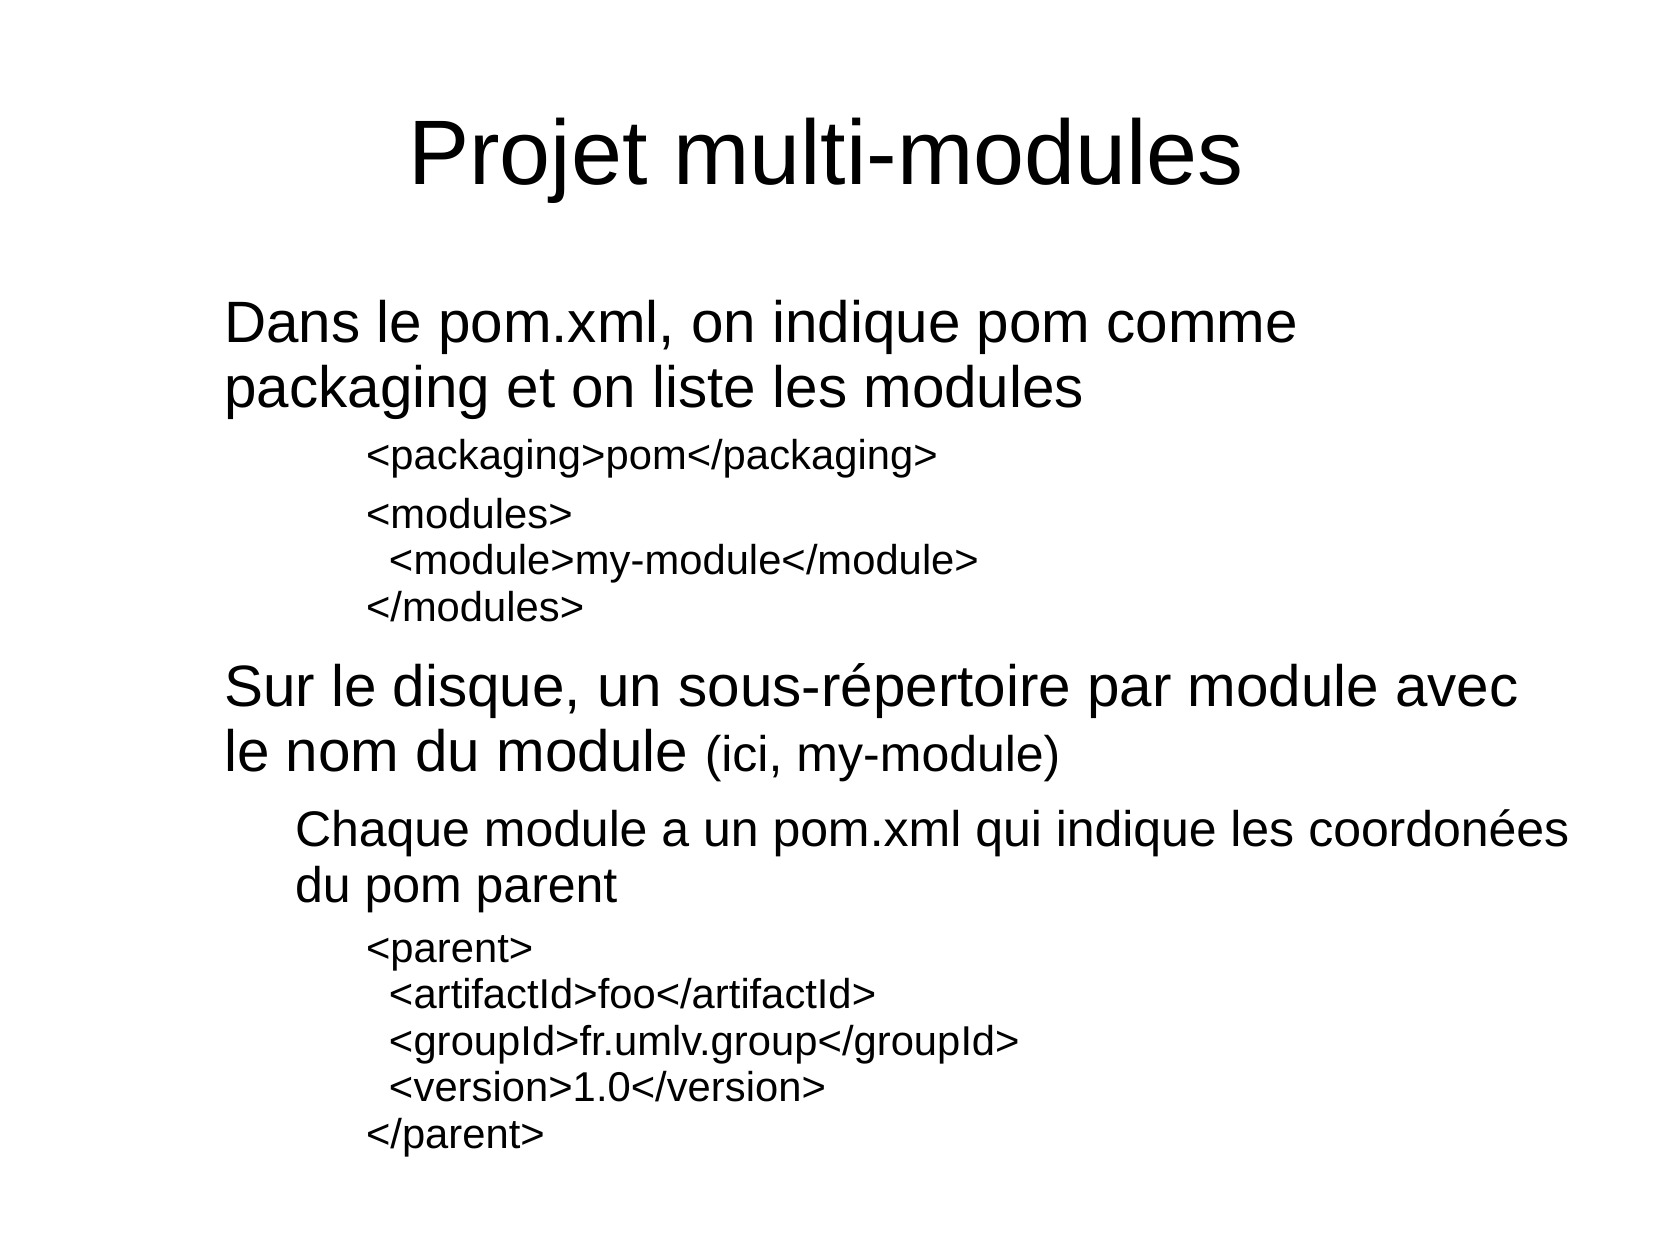

# Projet multi-modules
Dans le pom.xml, on indique pom comme packaging et on liste les modules
<packaging>pom</packaging>
<modules>
 <module>my-module</module>
</modules>
Sur le disque, un sous-répertoire par module avec le nom du module (ici, my-module)
Chaque module a un pom.xml qui indique les coordonées du pom parent
<parent>
 <artifactId>foo</artifactId>
 <groupId>fr.umlv.group</groupId>
 <version>1.0</version>
</parent>